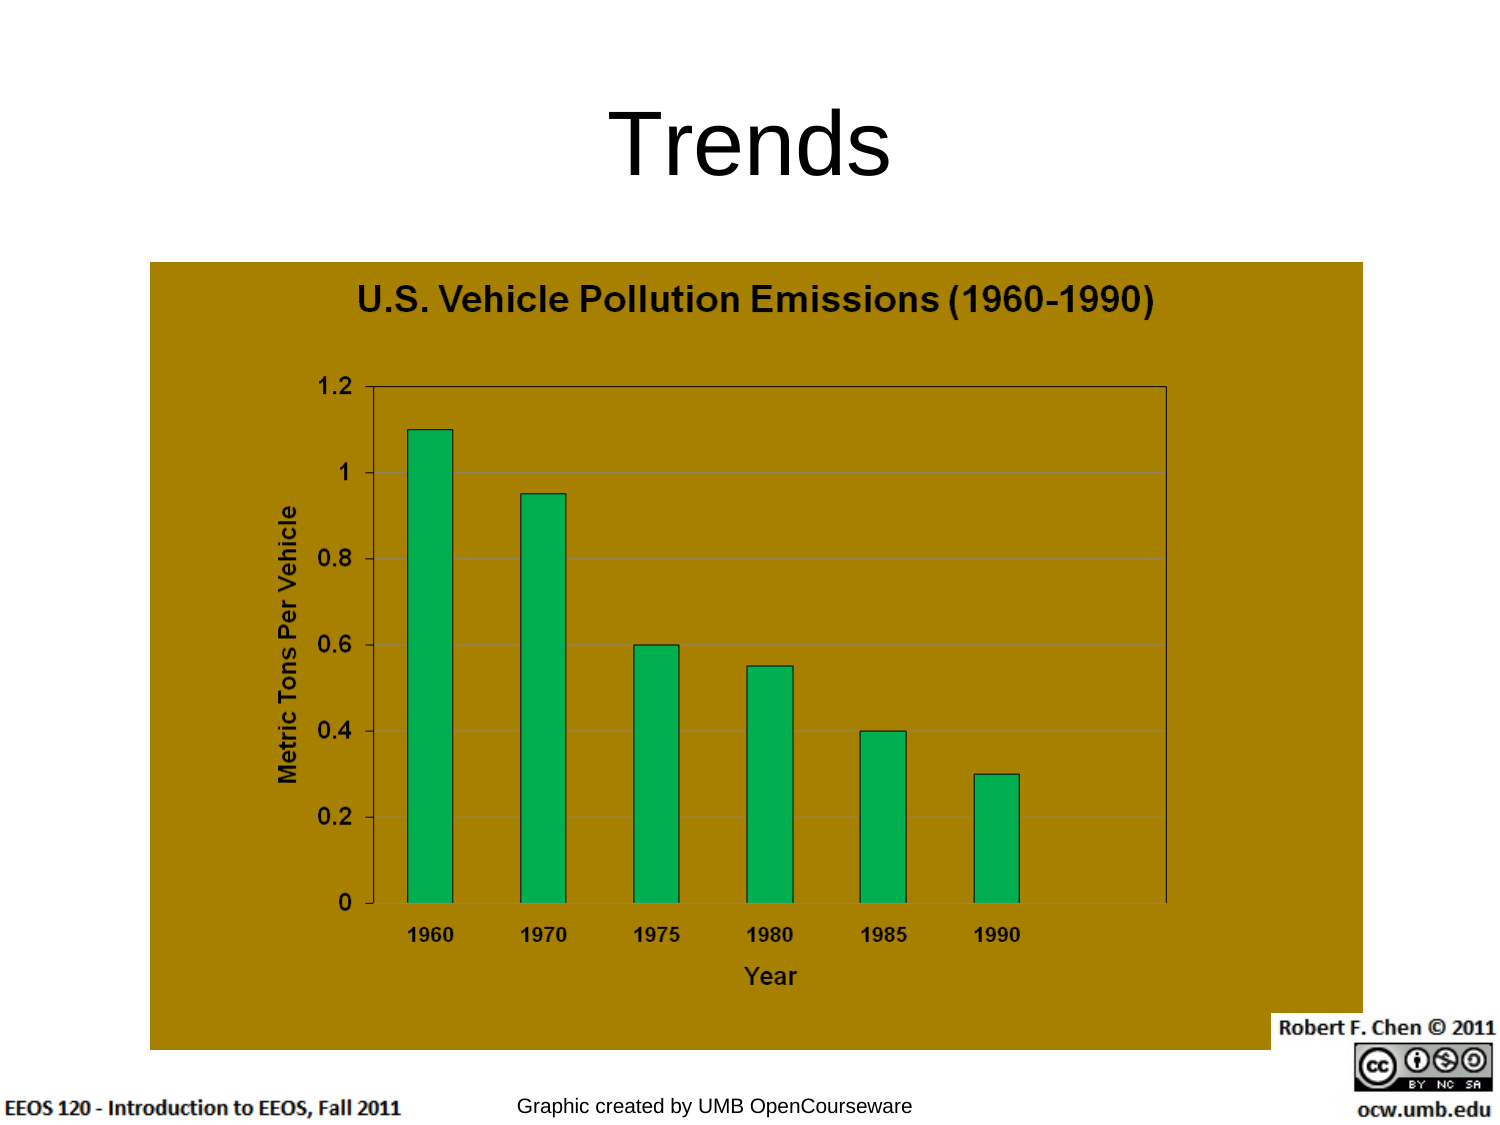

# Trends
Graphic created by UMB OpenCourseware